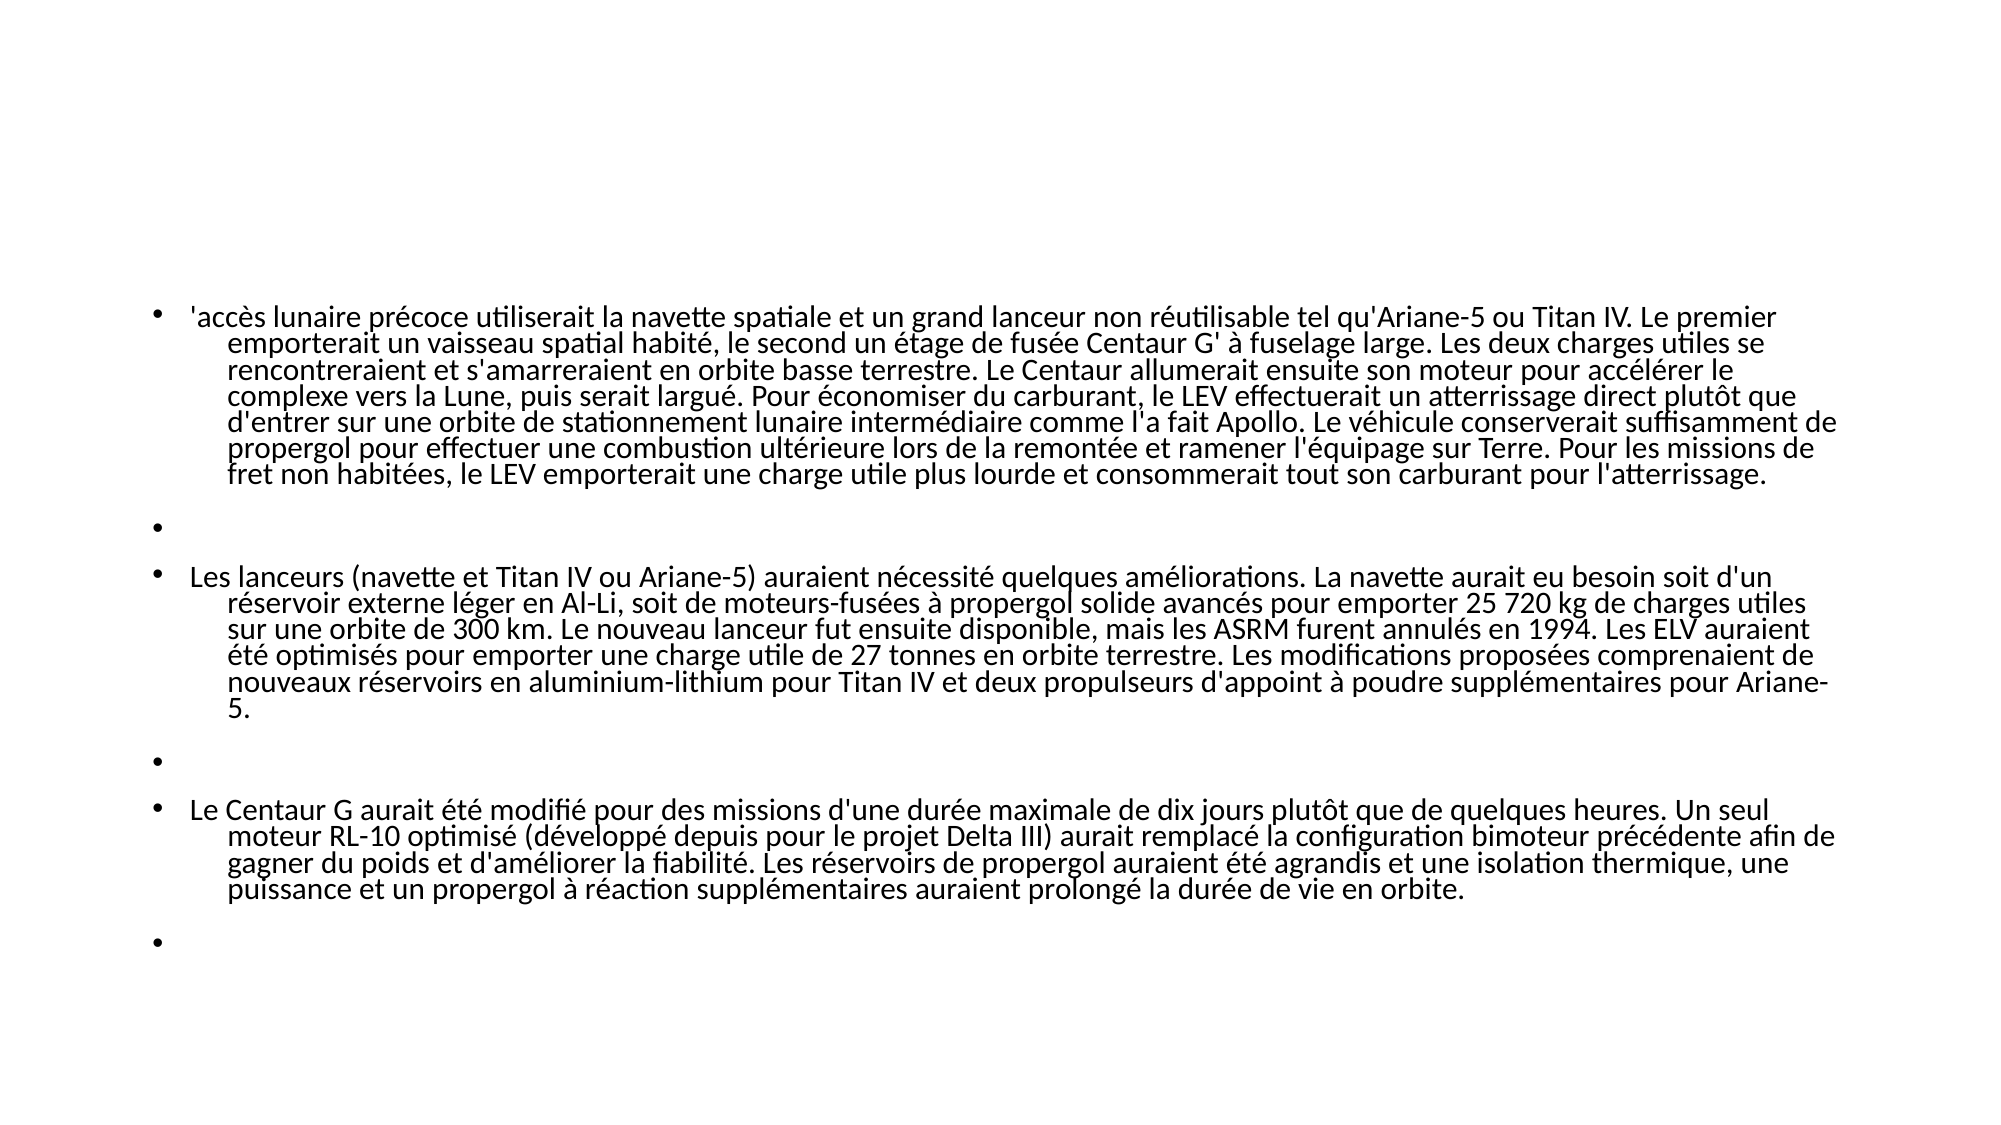

#
'accès lunaire précoce utiliserait la navette spatiale et un grand lanceur non réutilisable tel qu'Ariane-5 ou Titan IV. Le premier emporterait un vaisseau spatial habité, le second un étage de fusée Centaur G' à fuselage large. Les deux charges utiles se rencontreraient et s'amarreraient en orbite basse terrestre. Le Centaur allumerait ensuite son moteur pour accélérer le complexe vers la Lune, puis serait largué. Pour économiser du carburant, le LEV effectuerait un atterrissage direct plutôt que d'entrer sur une orbite de stationnement lunaire intermédiaire comme l'a fait Apollo. Le véhicule conserverait suffisamment de propergol pour effectuer une combustion ultérieure lors de la remontée et ramener l'équipage sur Terre. Pour les missions de fret non habitées, le LEV emporterait une charge utile plus lourde et consommerait tout son carburant pour l'atterrissage.
Les lanceurs (navette et Titan IV ou Ariane-5) auraient nécessité quelques améliorations. La navette aurait eu besoin soit d'un réservoir externe léger en Al-Li, soit de moteurs-fusées à propergol solide avancés pour emporter 25 720 kg de charges utiles sur une orbite de 300 km. Le nouveau lanceur fut ensuite disponible, mais les ASRM furent annulés en 1994. Les ELV auraient été optimisés pour emporter une charge utile de 27 tonnes en orbite terrestre. Les modifications proposées comprenaient de nouveaux réservoirs en aluminium-lithium pour Titan IV et deux propulseurs d'appoint à poudre supplémentaires pour Ariane-5.
Le Centaur G aurait été modifié pour des missions d'une durée maximale de dix jours plutôt que de quelques heures. Un seul moteur RL-10 optimisé (développé depuis pour le projet Delta III) aurait remplacé la configuration bimoteur précédente afin de gagner du poids et d'améliorer la fiabilité. Les réservoirs de propergol auraient été agrandis et une isolation thermique, une puissance et un propergol à réaction supplémentaires auraient prolongé la durée de vie en orbite.